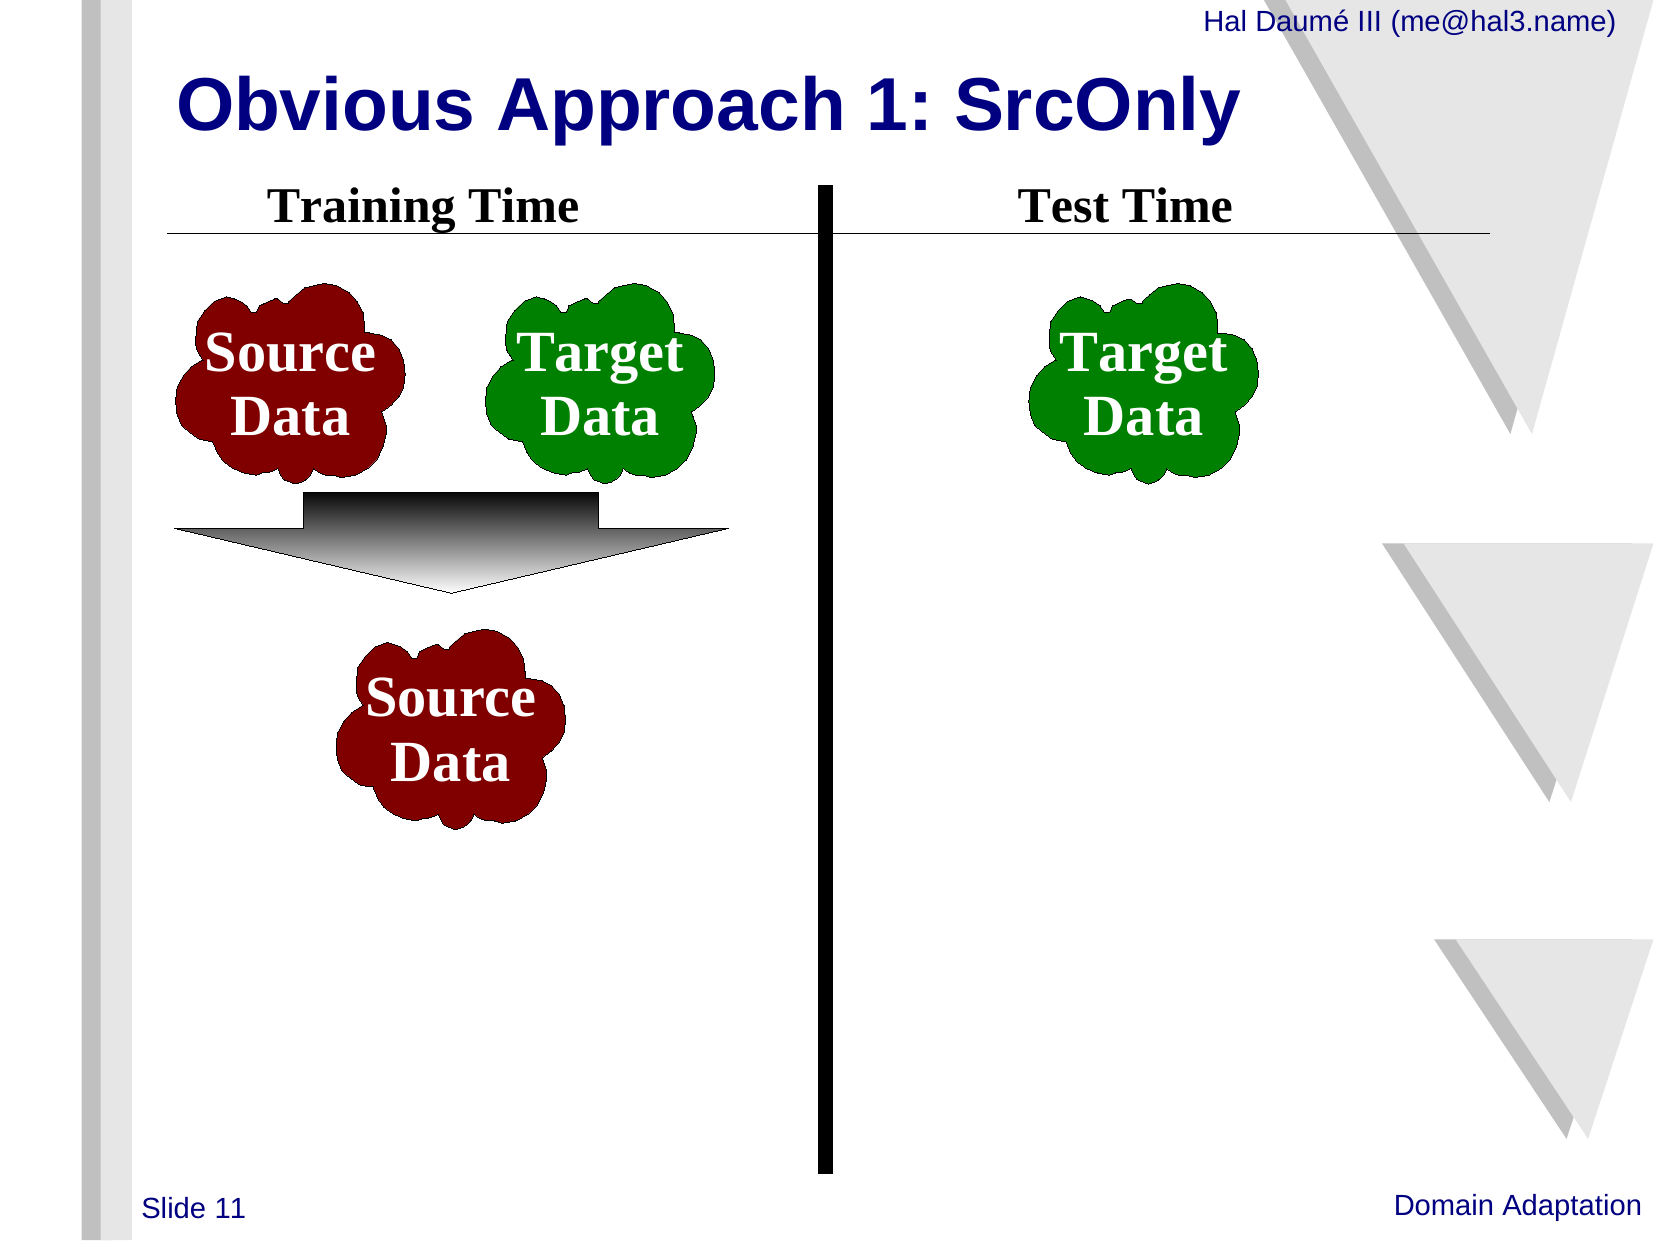

# Obvious Approach 1: SrcOnly
Training Time
Test Time
Source
Data
Target
Data
Target
Data
Source
Data